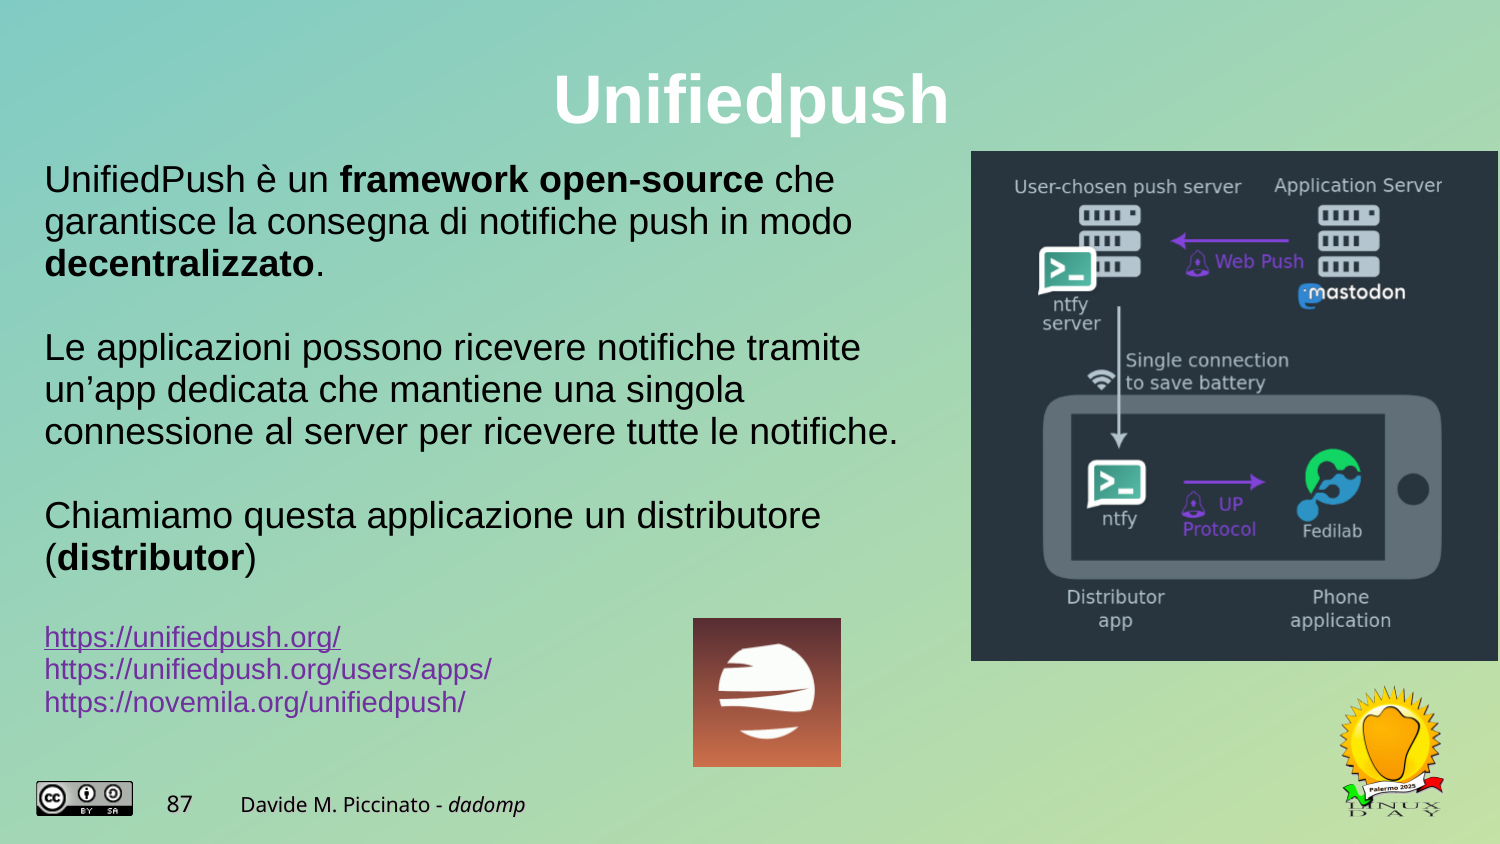

# Unifiedpush
UnifiedPush è un framework open-source che garantisce la consegna di notifiche push in modo decentralizzato.
Le applicazioni possono ricevere notifiche tramite un’app dedicata che mantiene una singola connessione al server per ricevere tutte le notifiche.
Chiamiamo questa applicazione un distributore (distributor)
https://unifiedpush.org/
https://unifiedpush.org/users/apps/
https://novemila.org/unifiedpush/